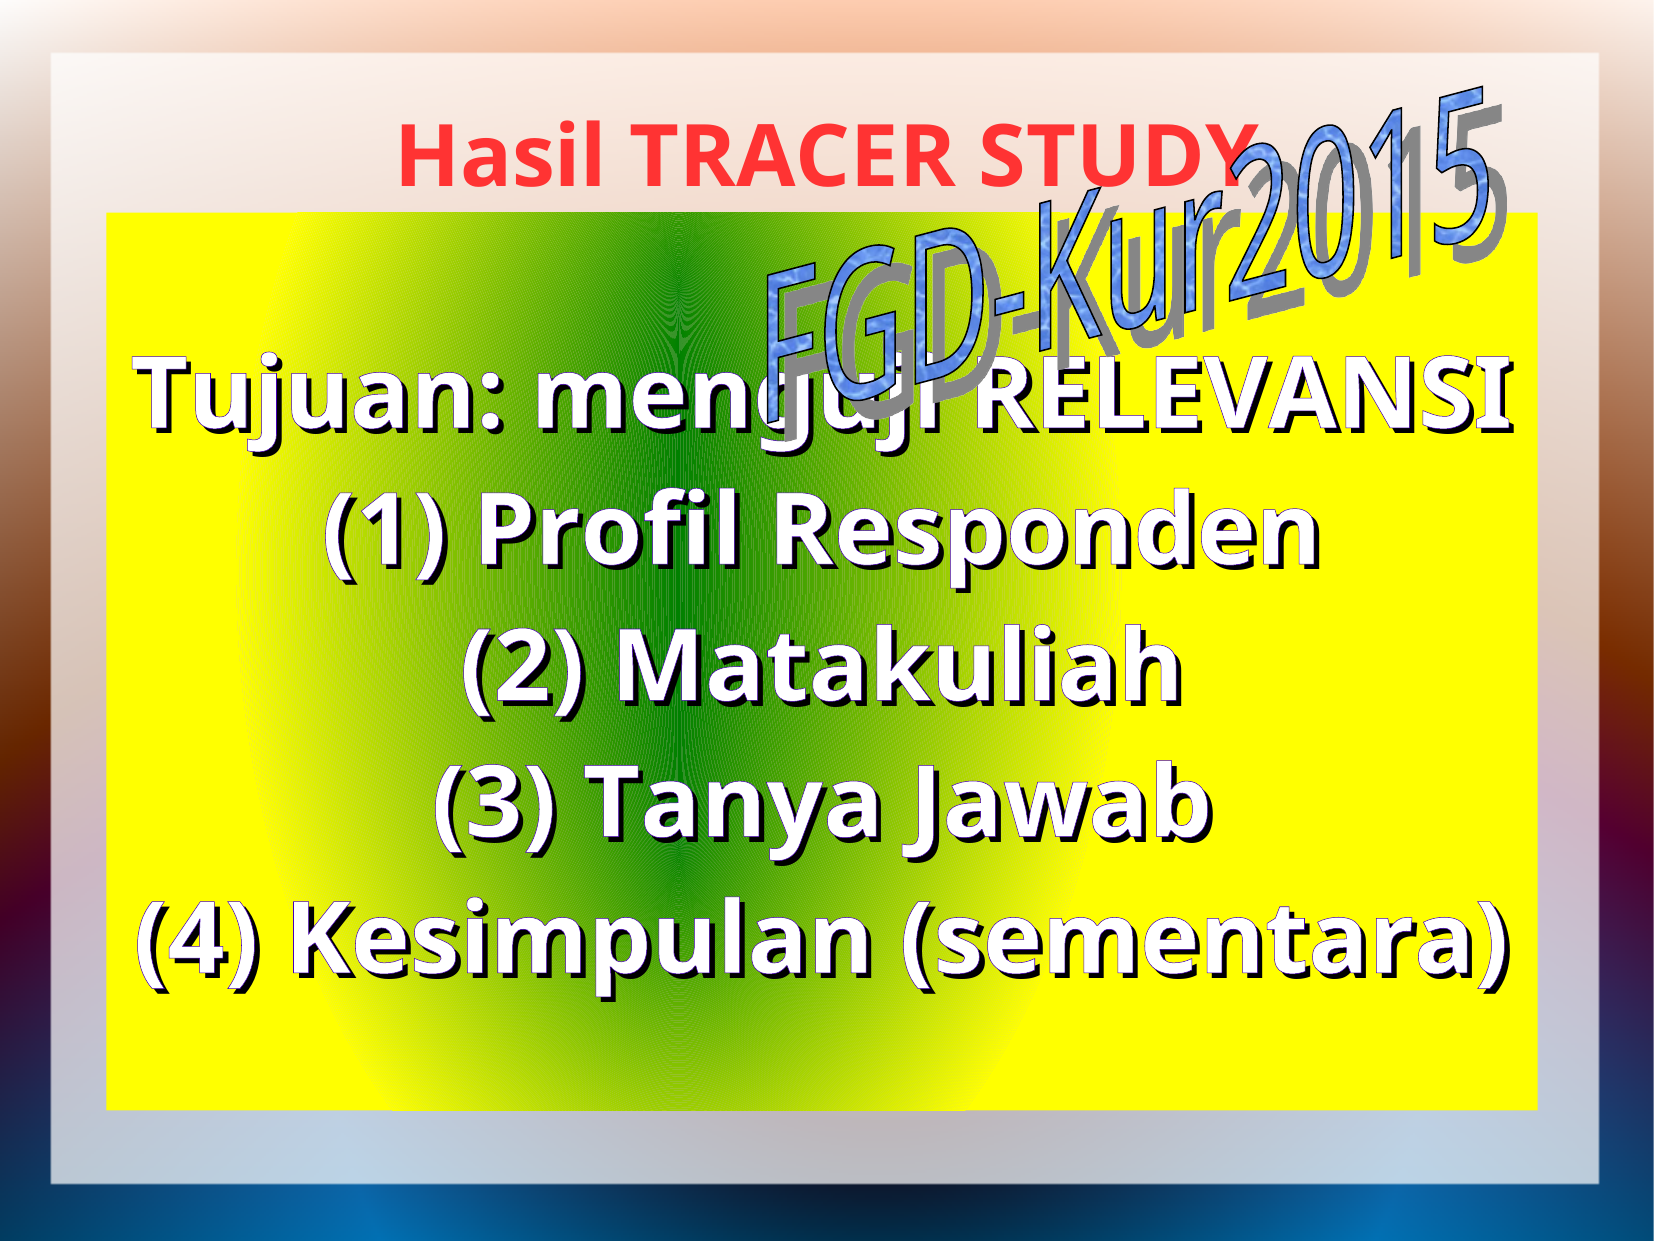

# Hasil TRACER STUDY
FGD-Kur2015
Tujuan: menguji RELEVANSI
(1) Profil Responden
(2) Matakuliah
(3) Tanya Jawab
(4) Kesimpulan (sementara)